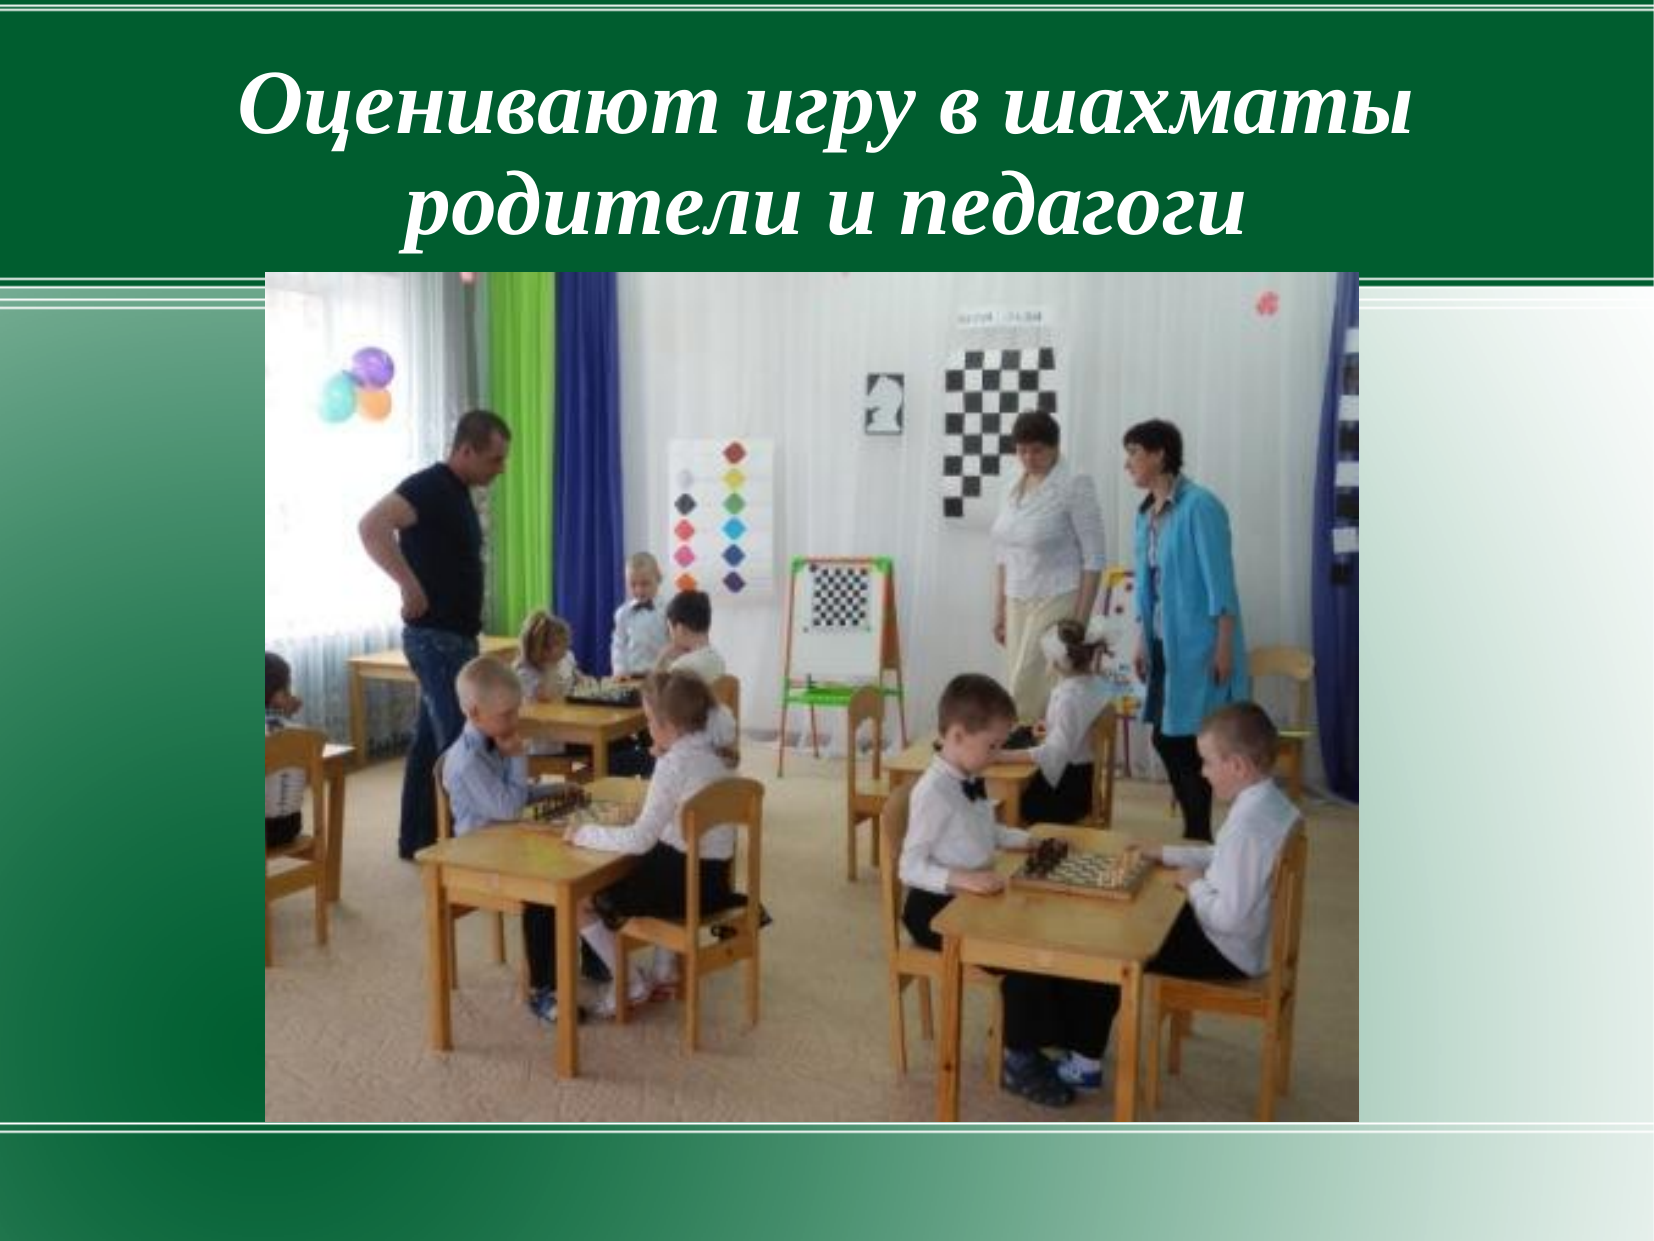

# Оценивают игру в шахматы родители и педагоги